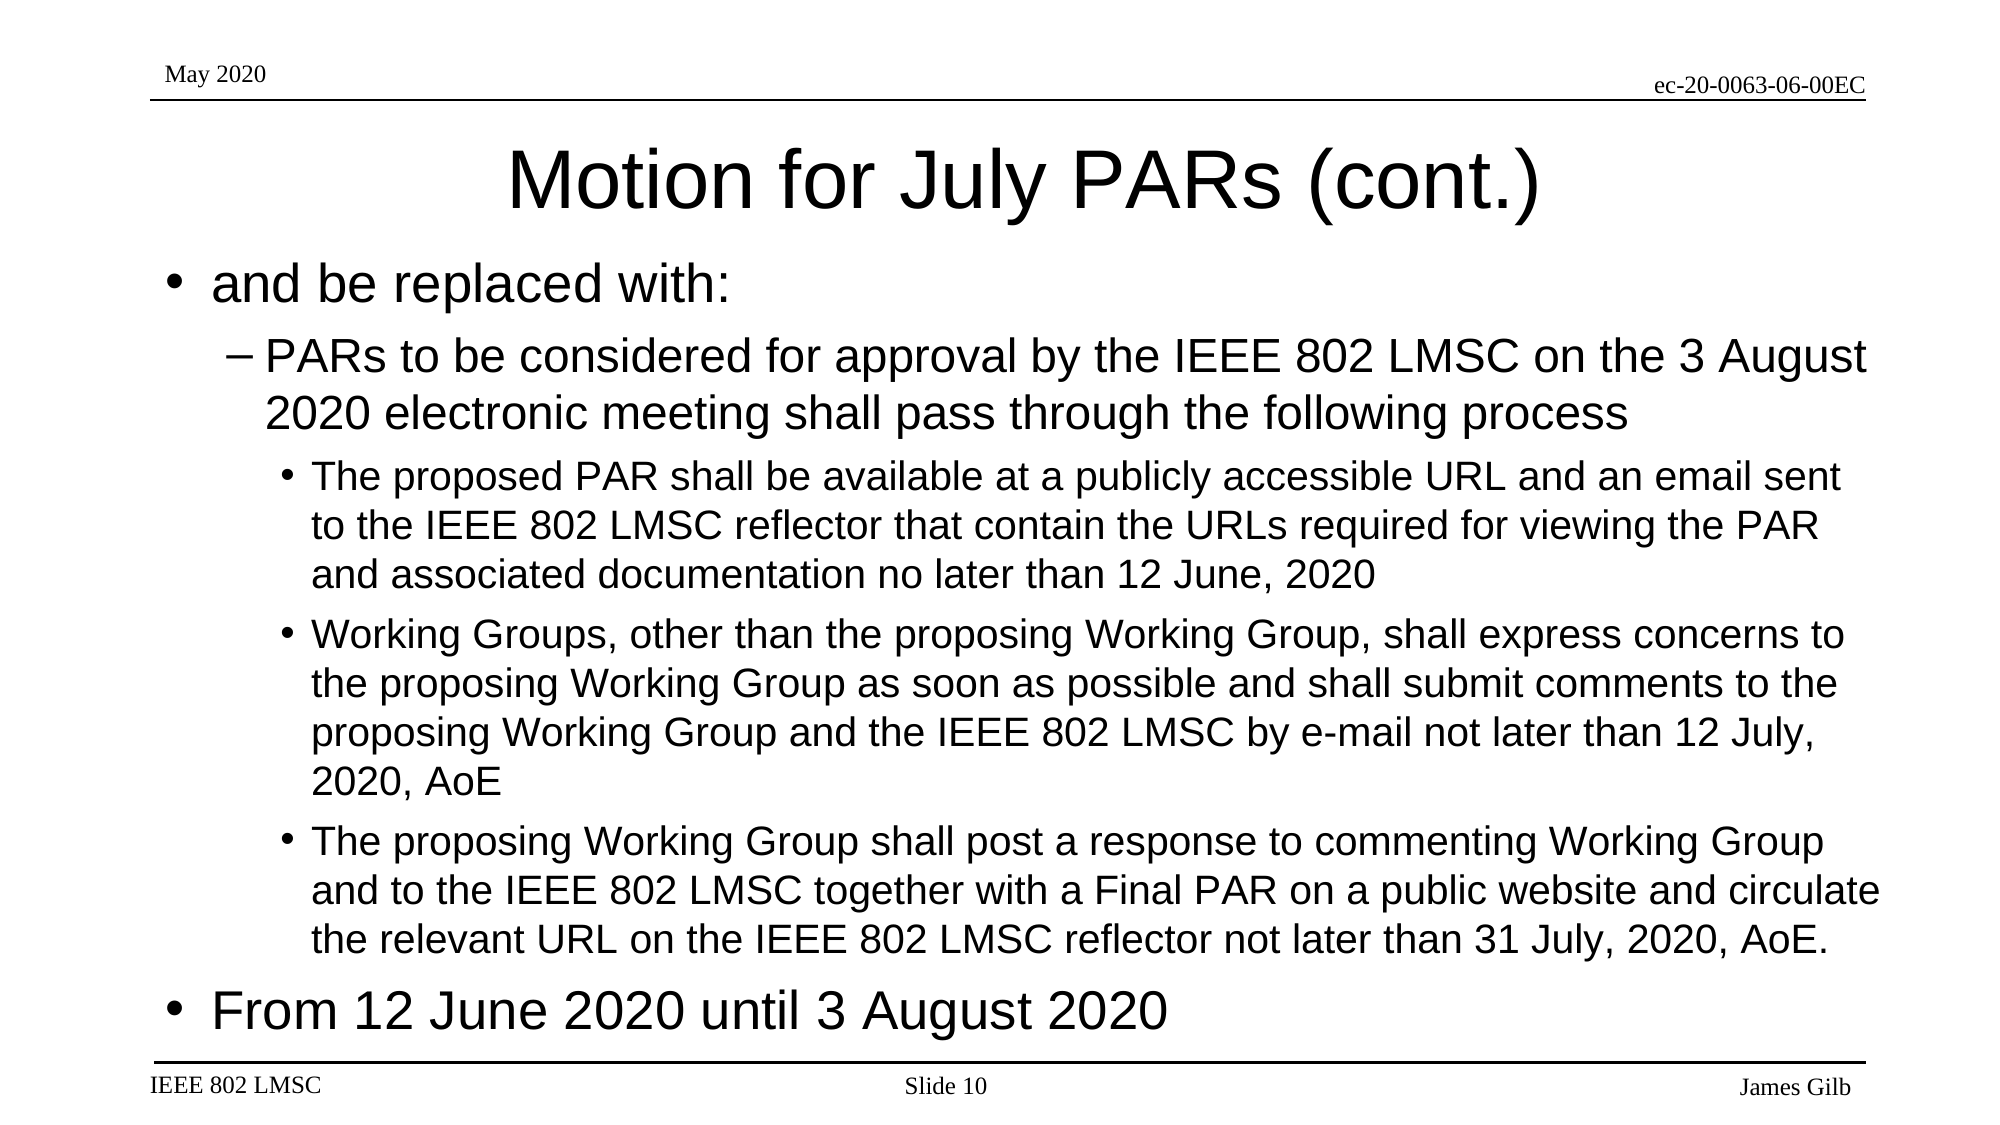

# Motion for July PARs (cont.)
and be replaced with:
PARs to be considered for approval by the IEEE 802 LMSC on the 3 August 2020 electronic meeting shall pass through the following process
The proposed PAR shall be available at a publicly accessible URL and an email sent to the IEEE 802 LMSC reflector that contain the URLs required for viewing the PAR and associated documentation no later than 12 June, 2020
Working Groups, other than the proposing Working Group, shall express concerns to the proposing Working Group as soon as possible and shall submit comments to the proposing Working Group and the IEEE 802 LMSC by e-mail not later than 12 July, 2020, AoE
The proposing Working Group shall post a response to commenting Working Group and to the IEEE 802 LMSC together with a Final PAR on a public website and circulate the relevant URL on the IEEE 802 LMSC reflector not later than 31 July, 2020, AoE.
From 12 June 2020 until 3 August 2020
10